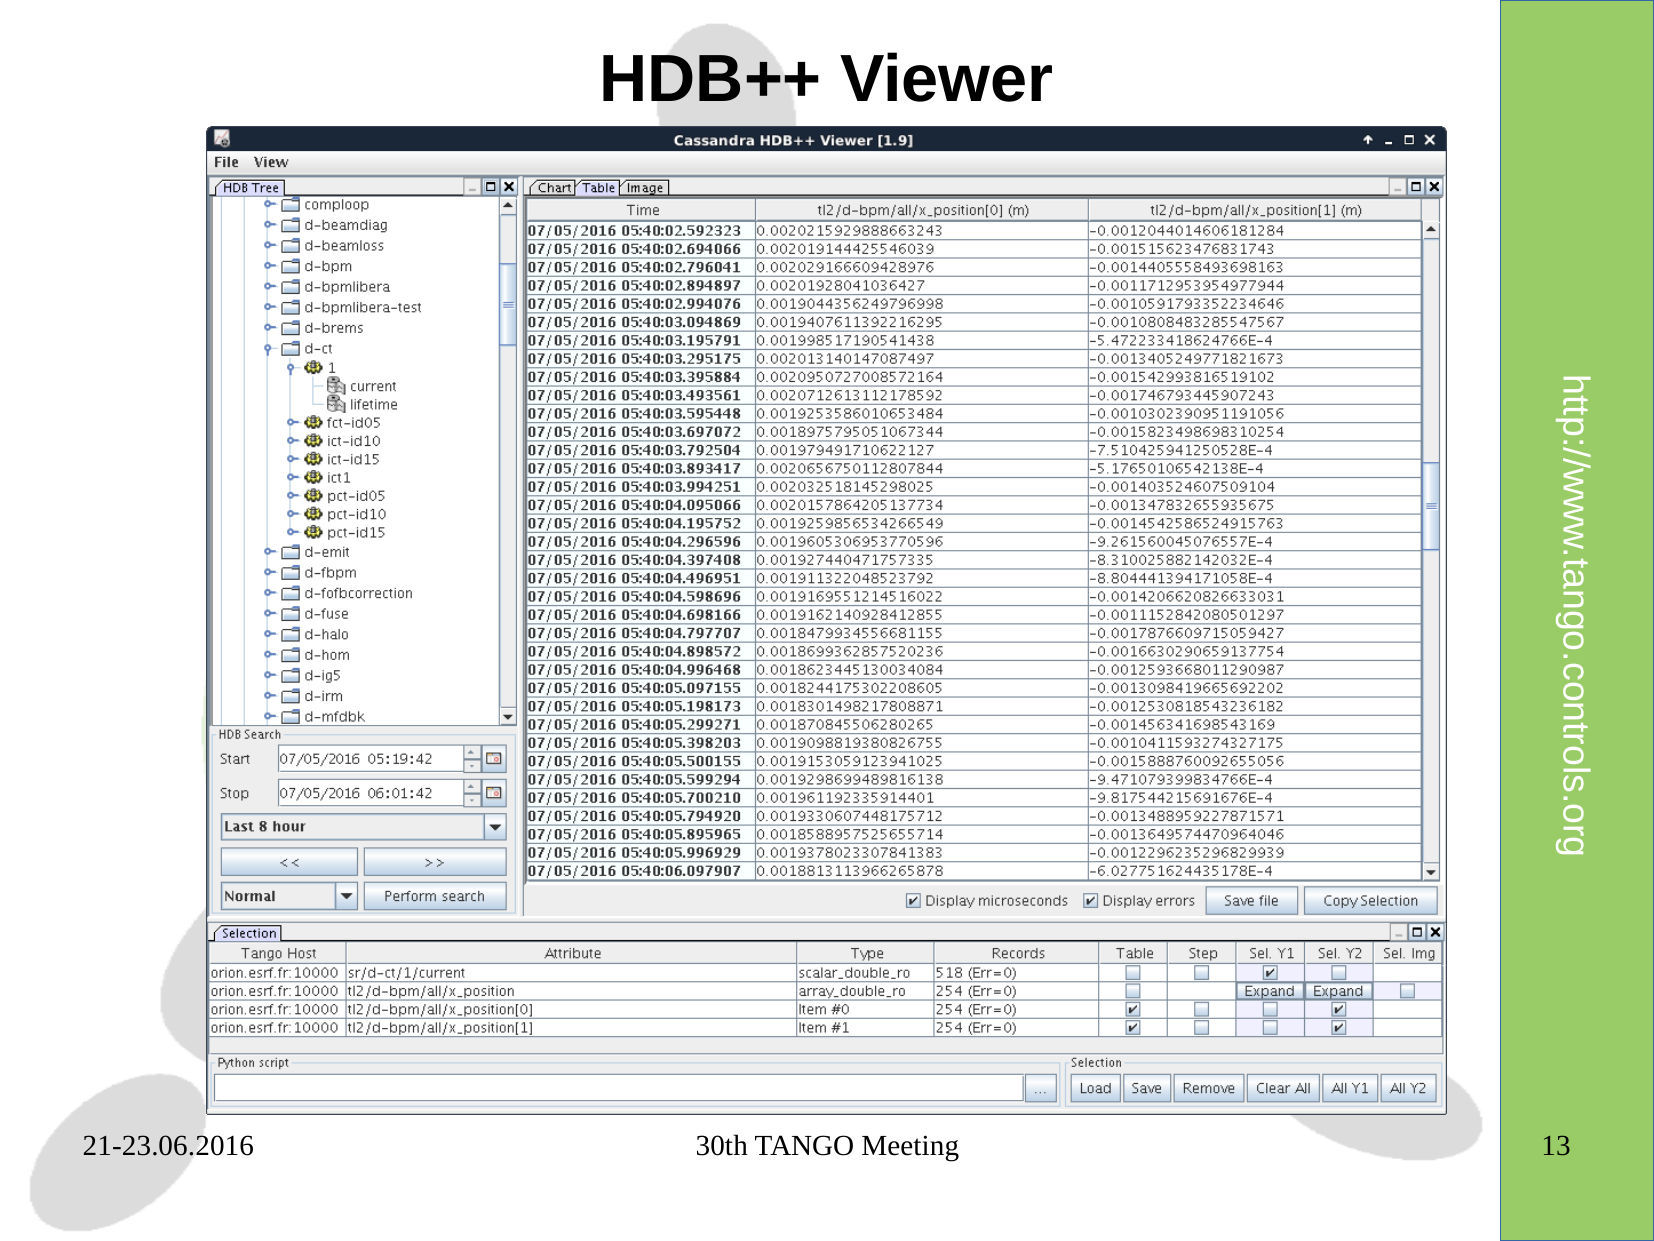

HDB++ Viewer
21-23.06.2016
30th TANGO Meeting
13